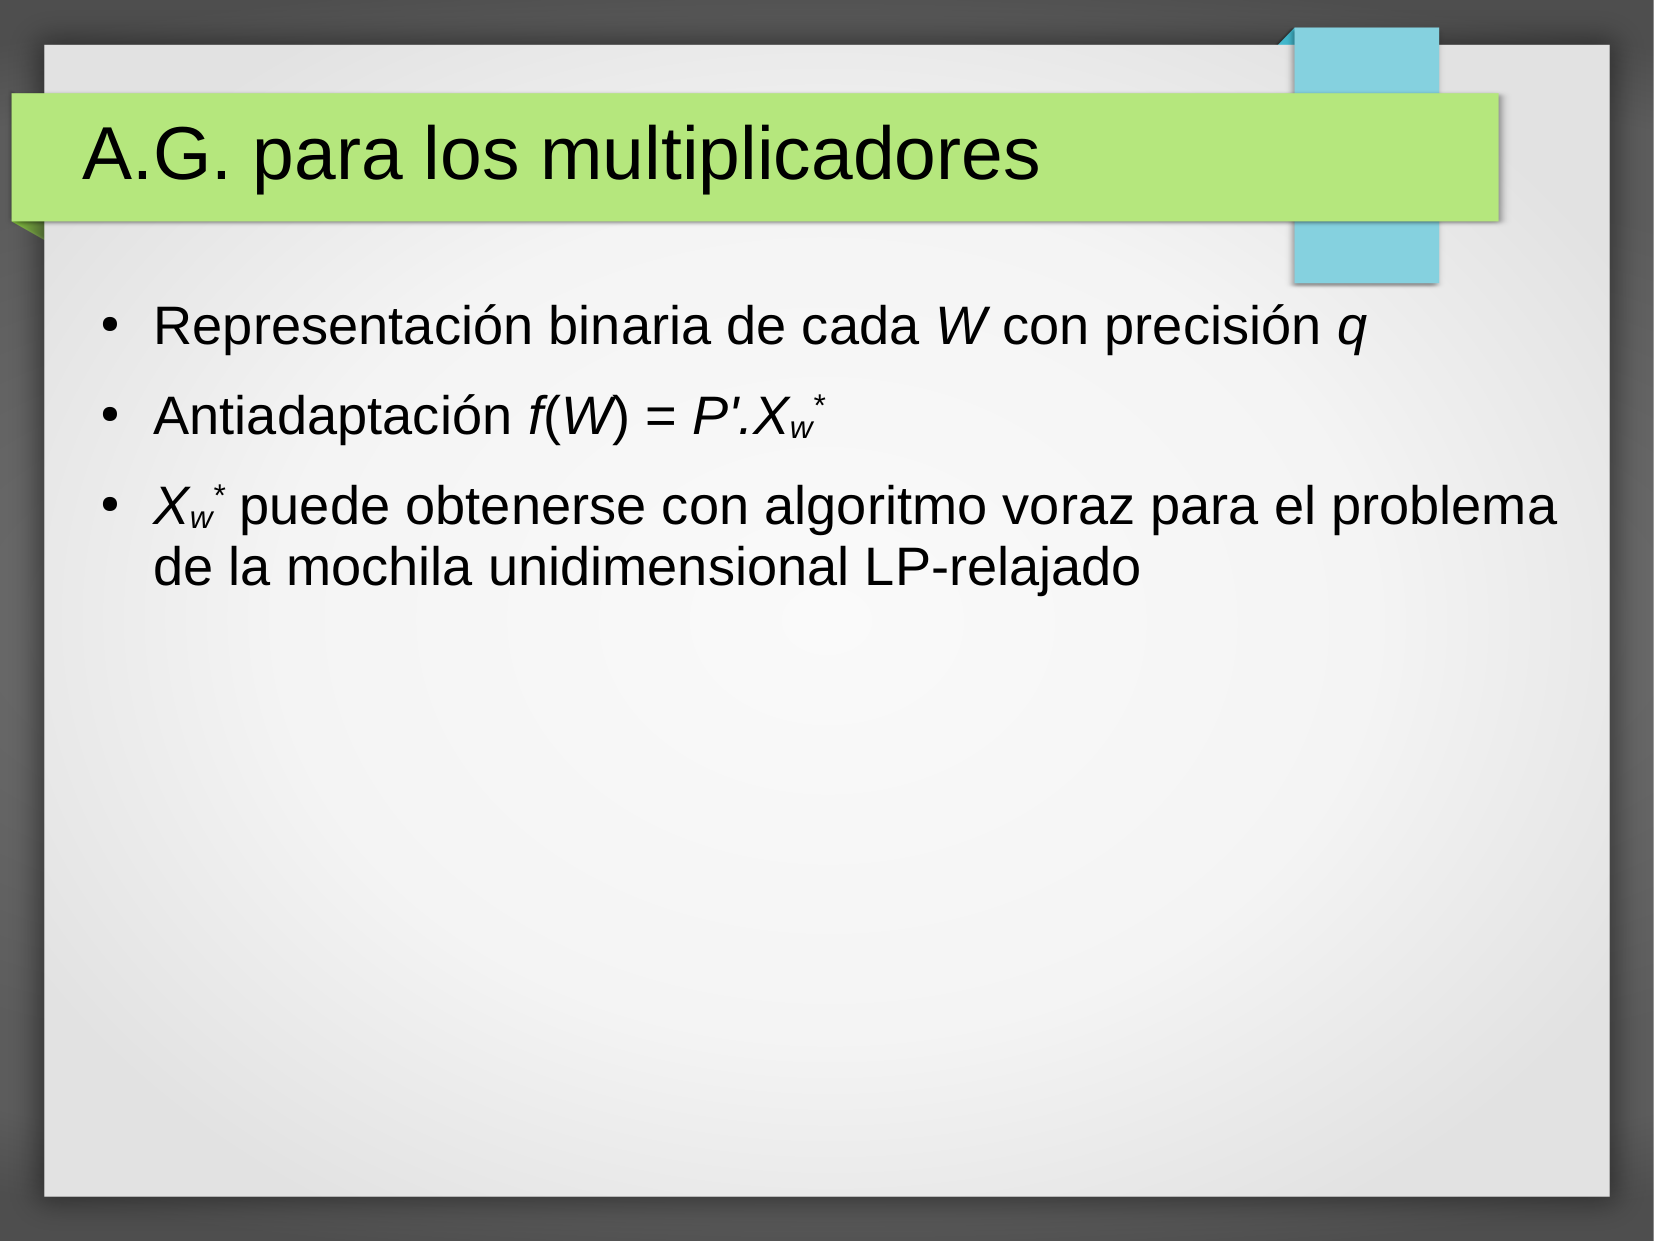

# A.G. para los multiplicadores
Representación binaria de cada W con precisión q
Antiadaptación f(W) = P'.Xw*
Xw* puede obtenerse con algoritmo voraz para el problema de la mochila unidimensional LP-relajado